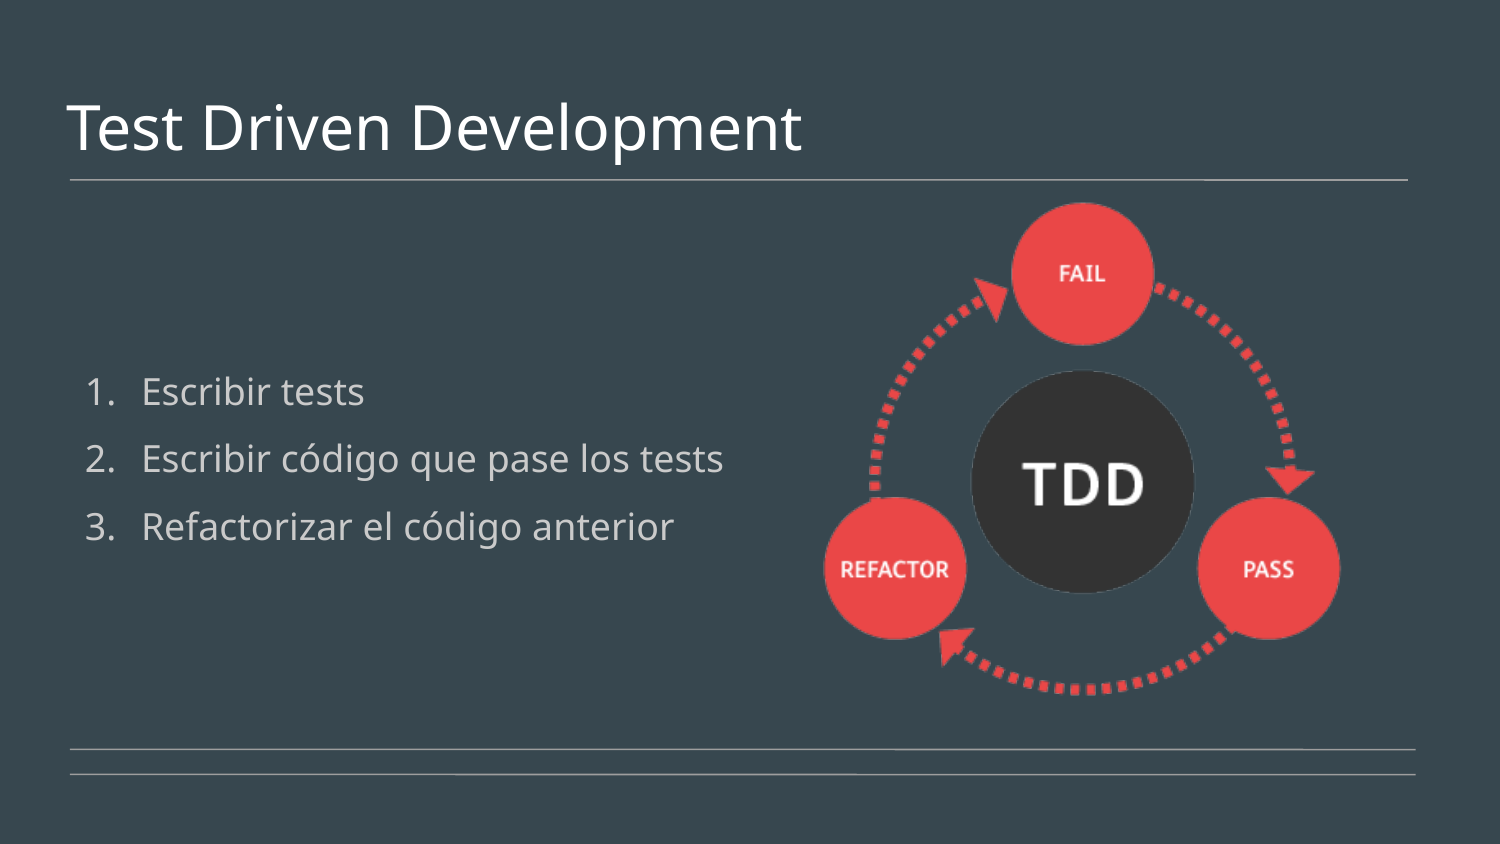

# Test Driven Development
Escribir tests
Escribir código que pase los tests
Refactorizar el código anterior